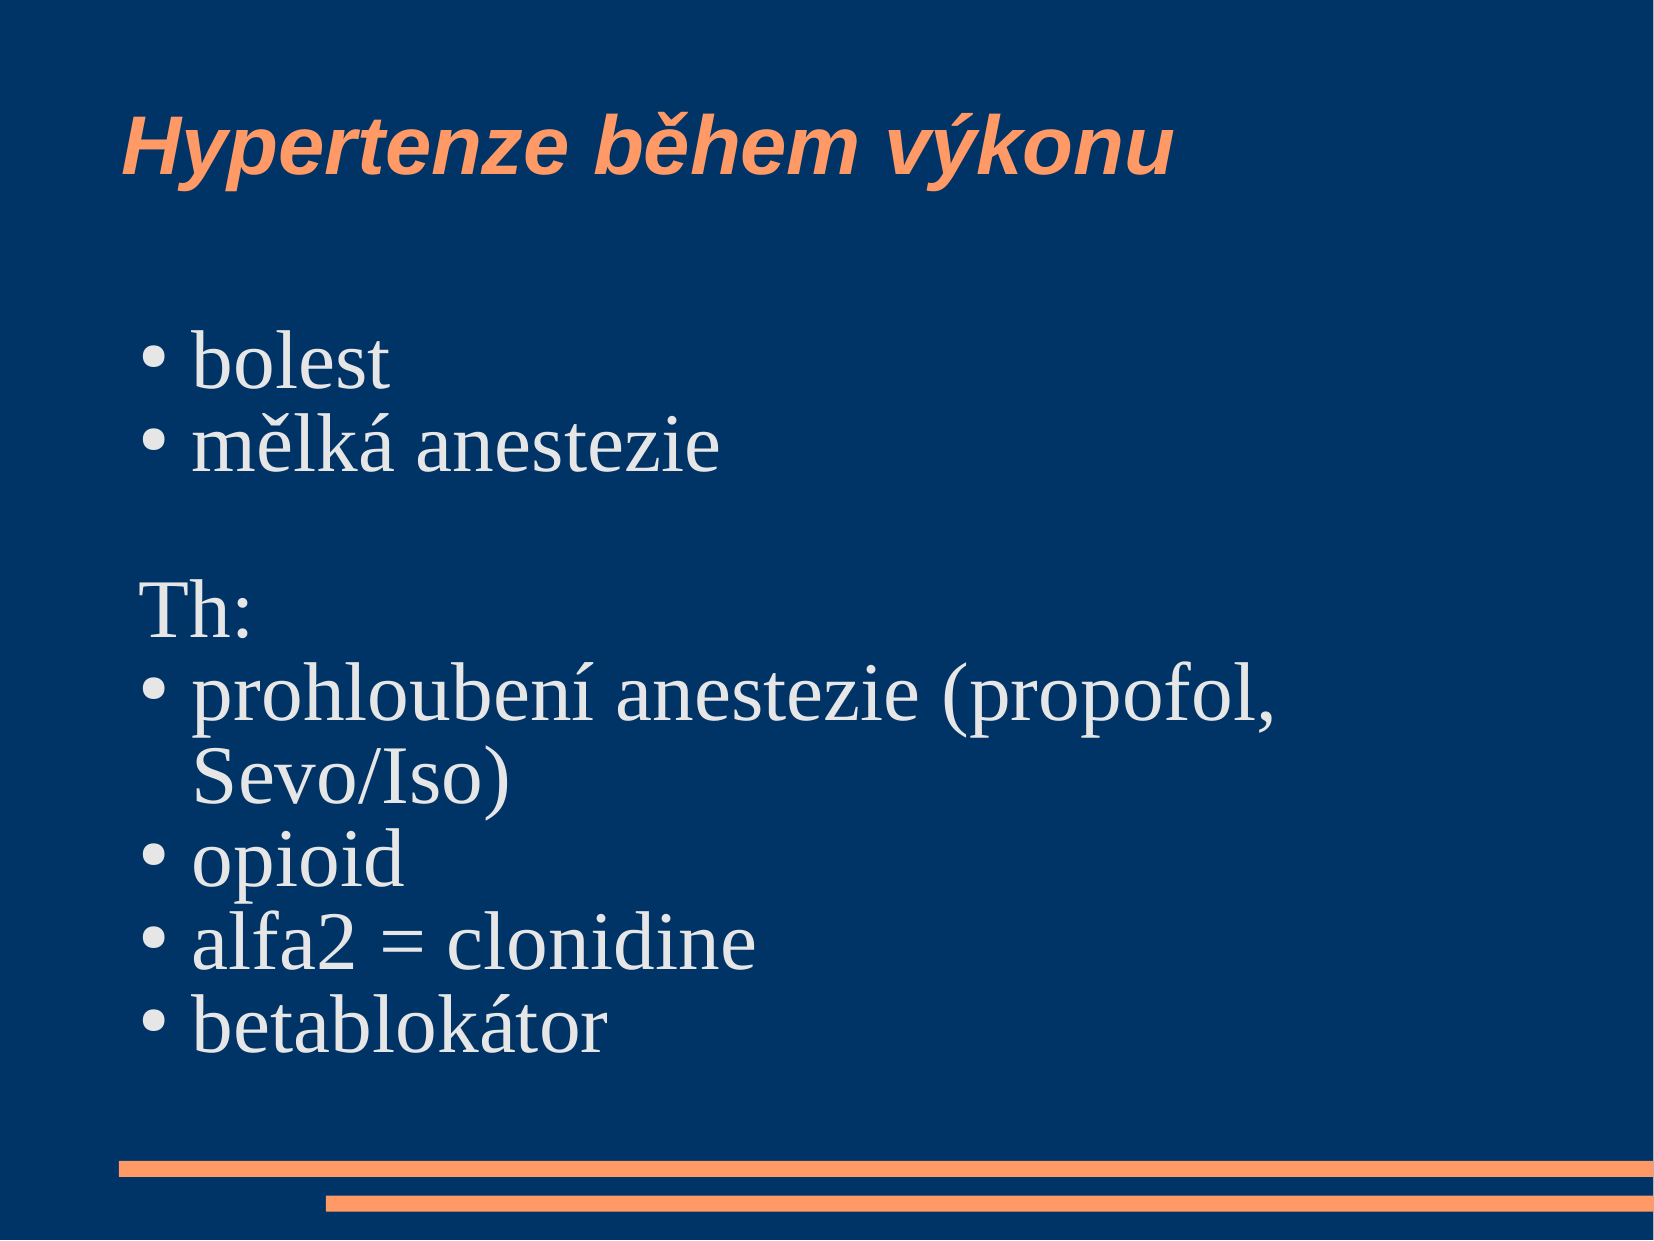

# Hypertenze během výkonu
bolest
mělká anestezie
Th:
prohloubení anestezie (propofol, Sevo/Iso)
opioid
alfa2 = clonidine
betablokátor